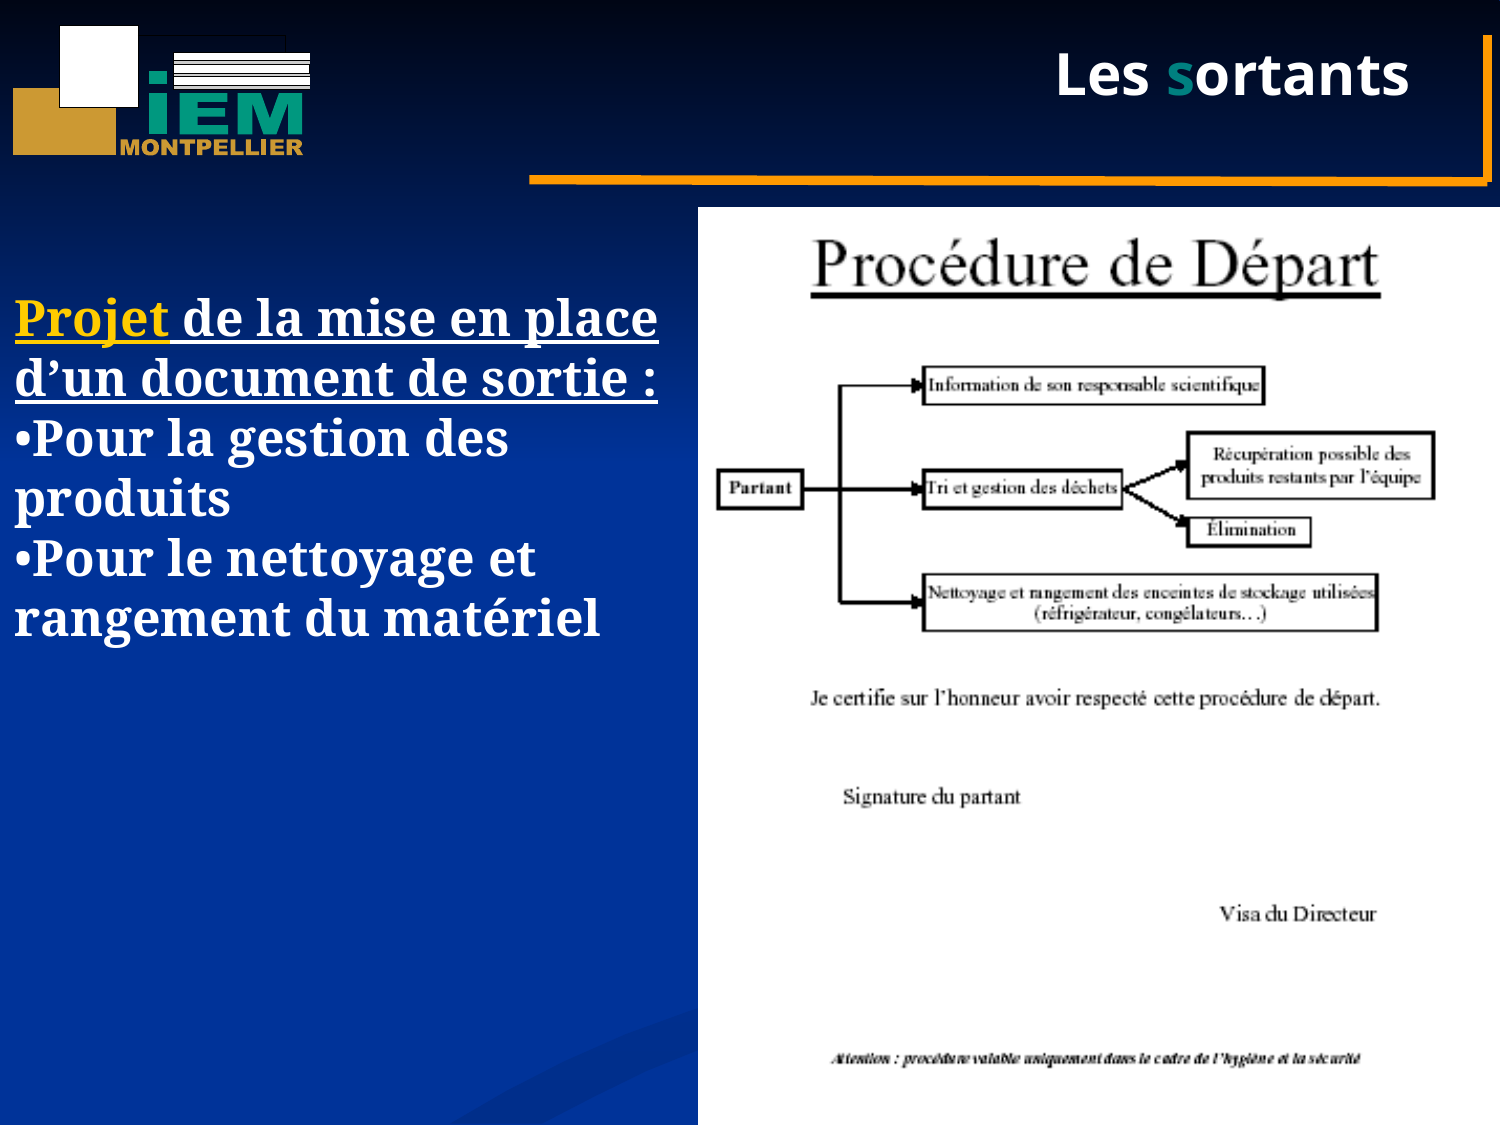

Les sortants
Projet de la mise en place d’un document de sortie :
Pour la gestion des produits
Pour le nettoyage et rangement du matériel